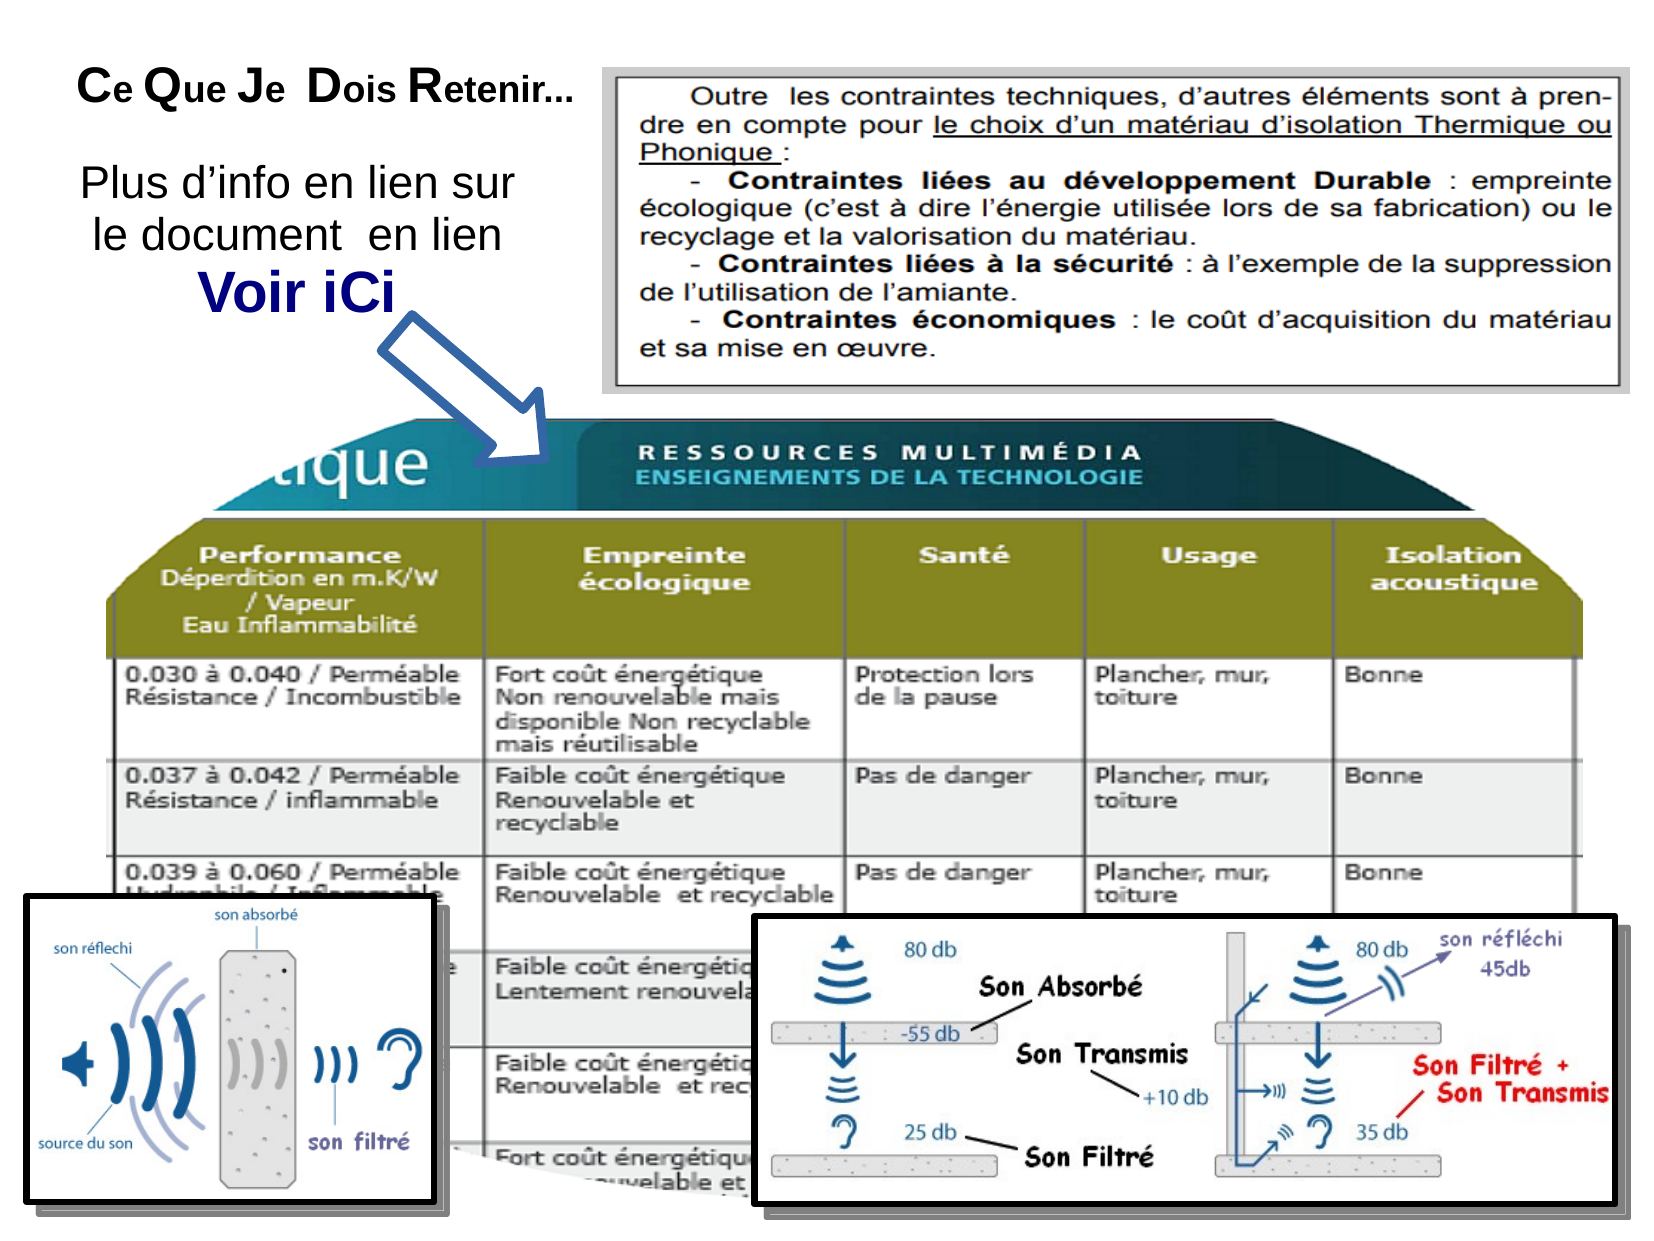

Ce Que Je Dois Retenir...
Plus d’info en lien sur le document en lien
Voir iCi